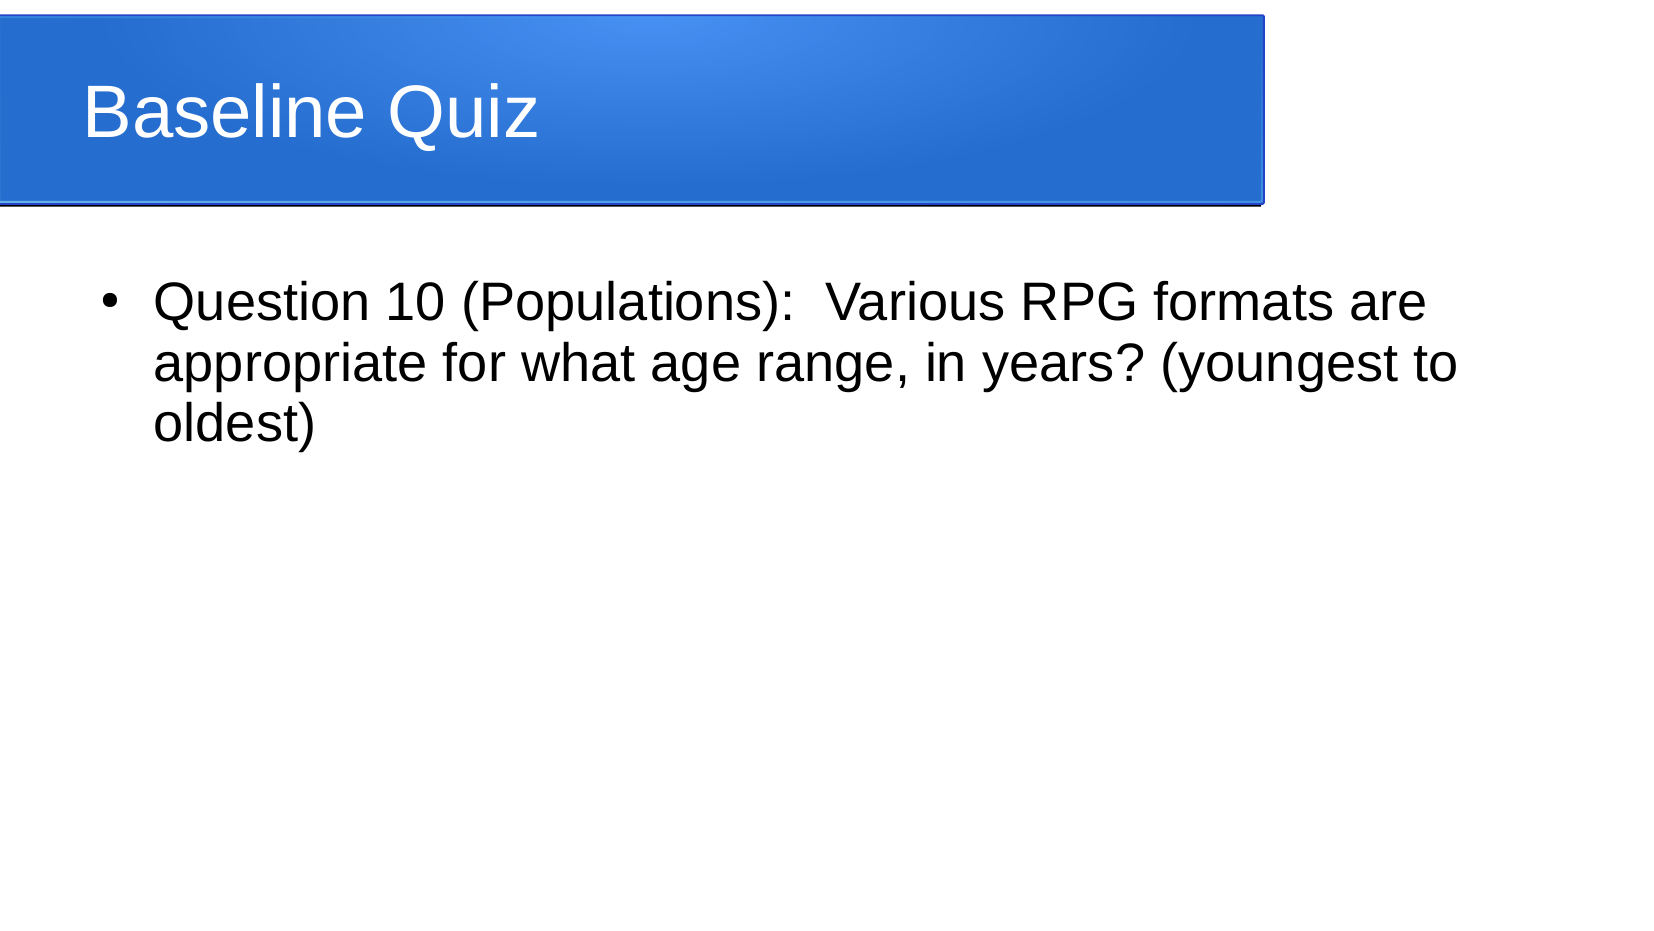

# Baseline Quiz
Question 10 (Populations): Various RPG formats are appropriate for what age range, in years? (youngest to oldest)